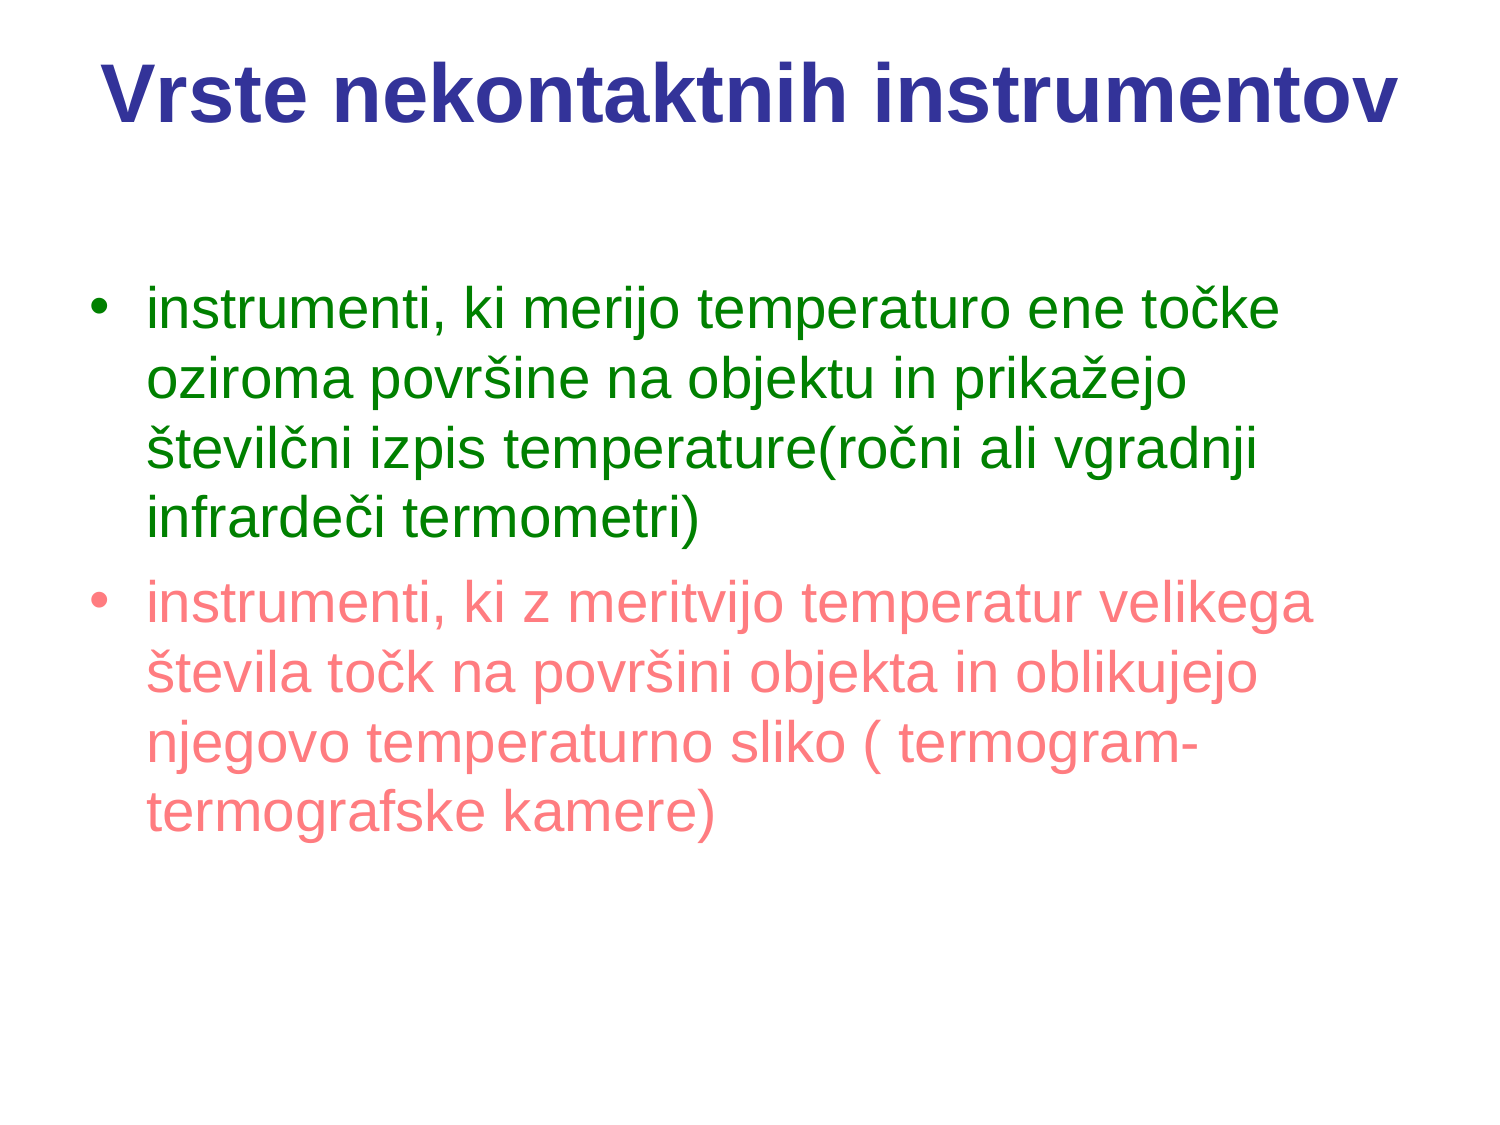

# Vrste nekontaktnih instrumentov
instrumenti, ki merijo temperaturo ene točke oziroma površine na objektu in prikažejo številčni izpis temperature(ročni ali vgradnji infrardeči termometri)
instrumenti, ki z meritvijo temperatur velikega števila točk na površini objekta in oblikujejo njegovo temperaturno sliko ( termogram-termografske kamere)